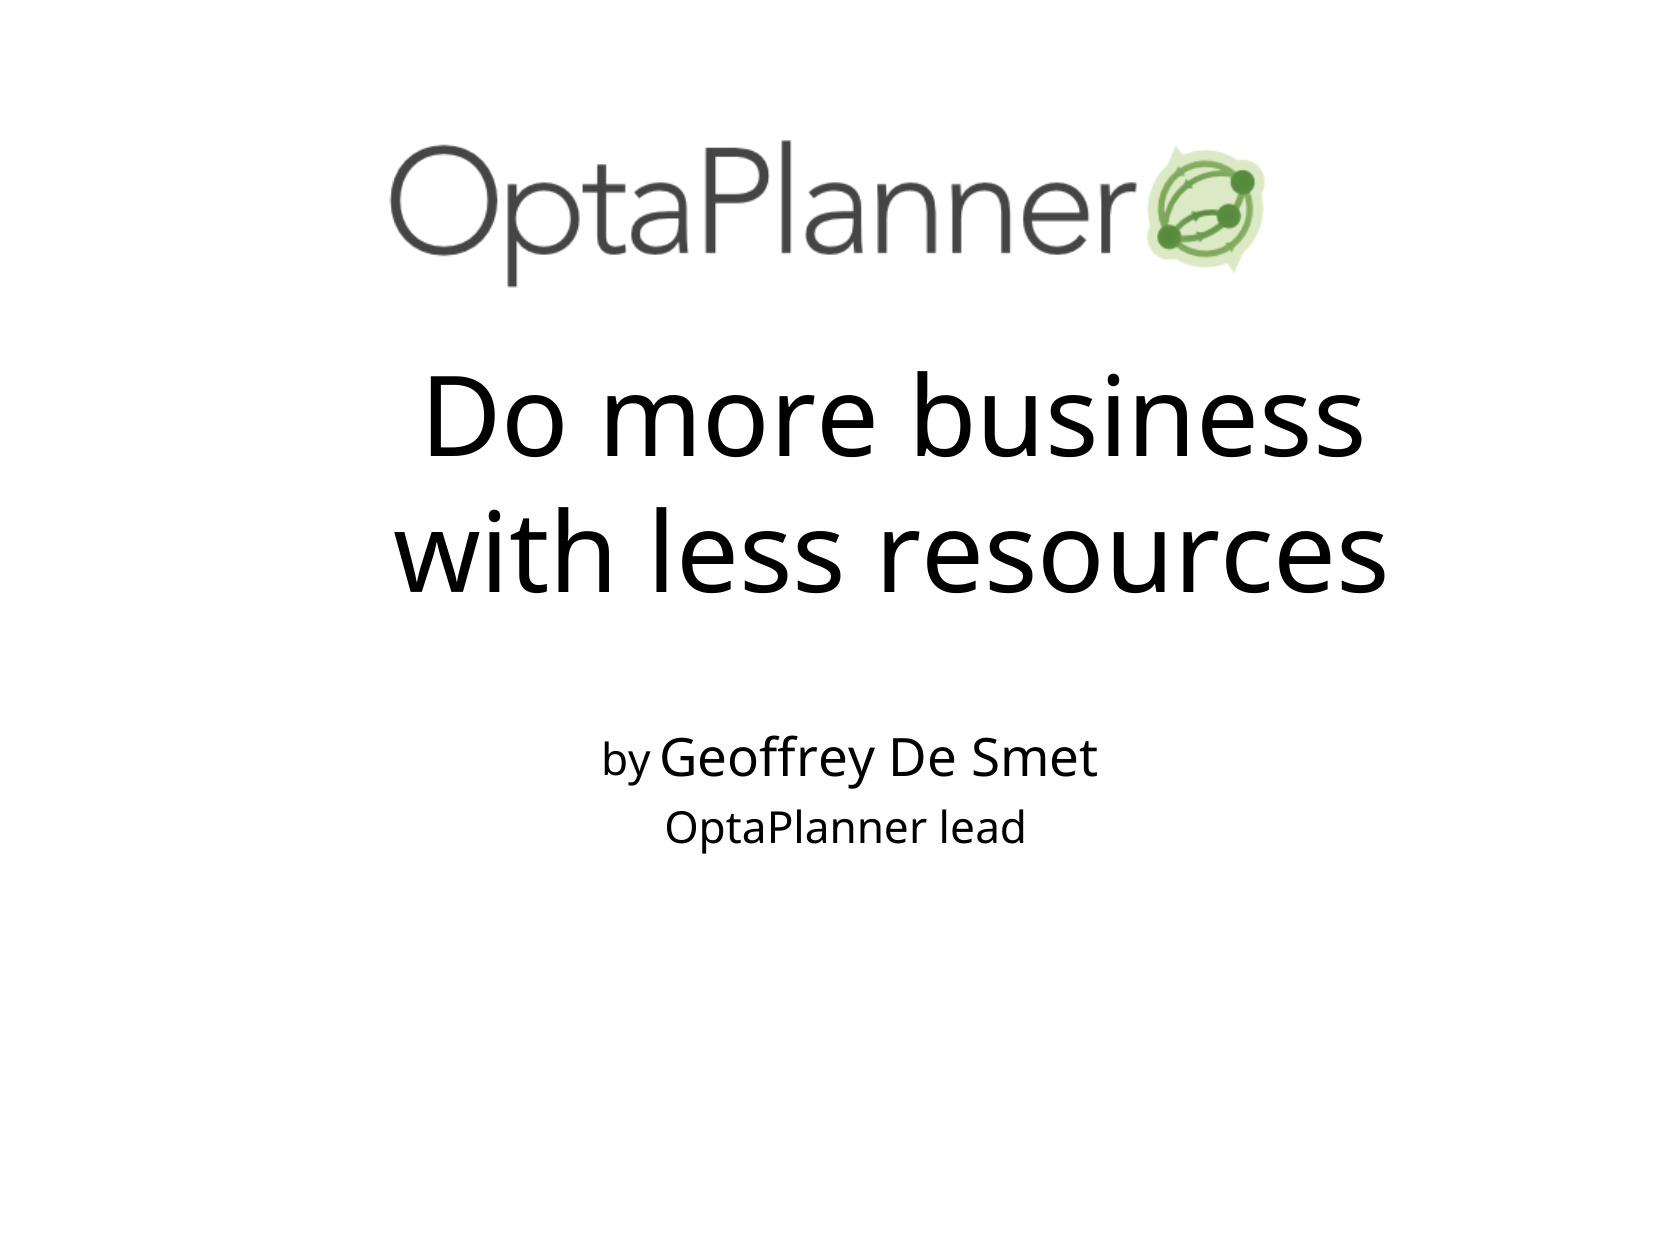

Do more business
with less resources
 Geoffrey De Smet
by
OptaPlanner lead